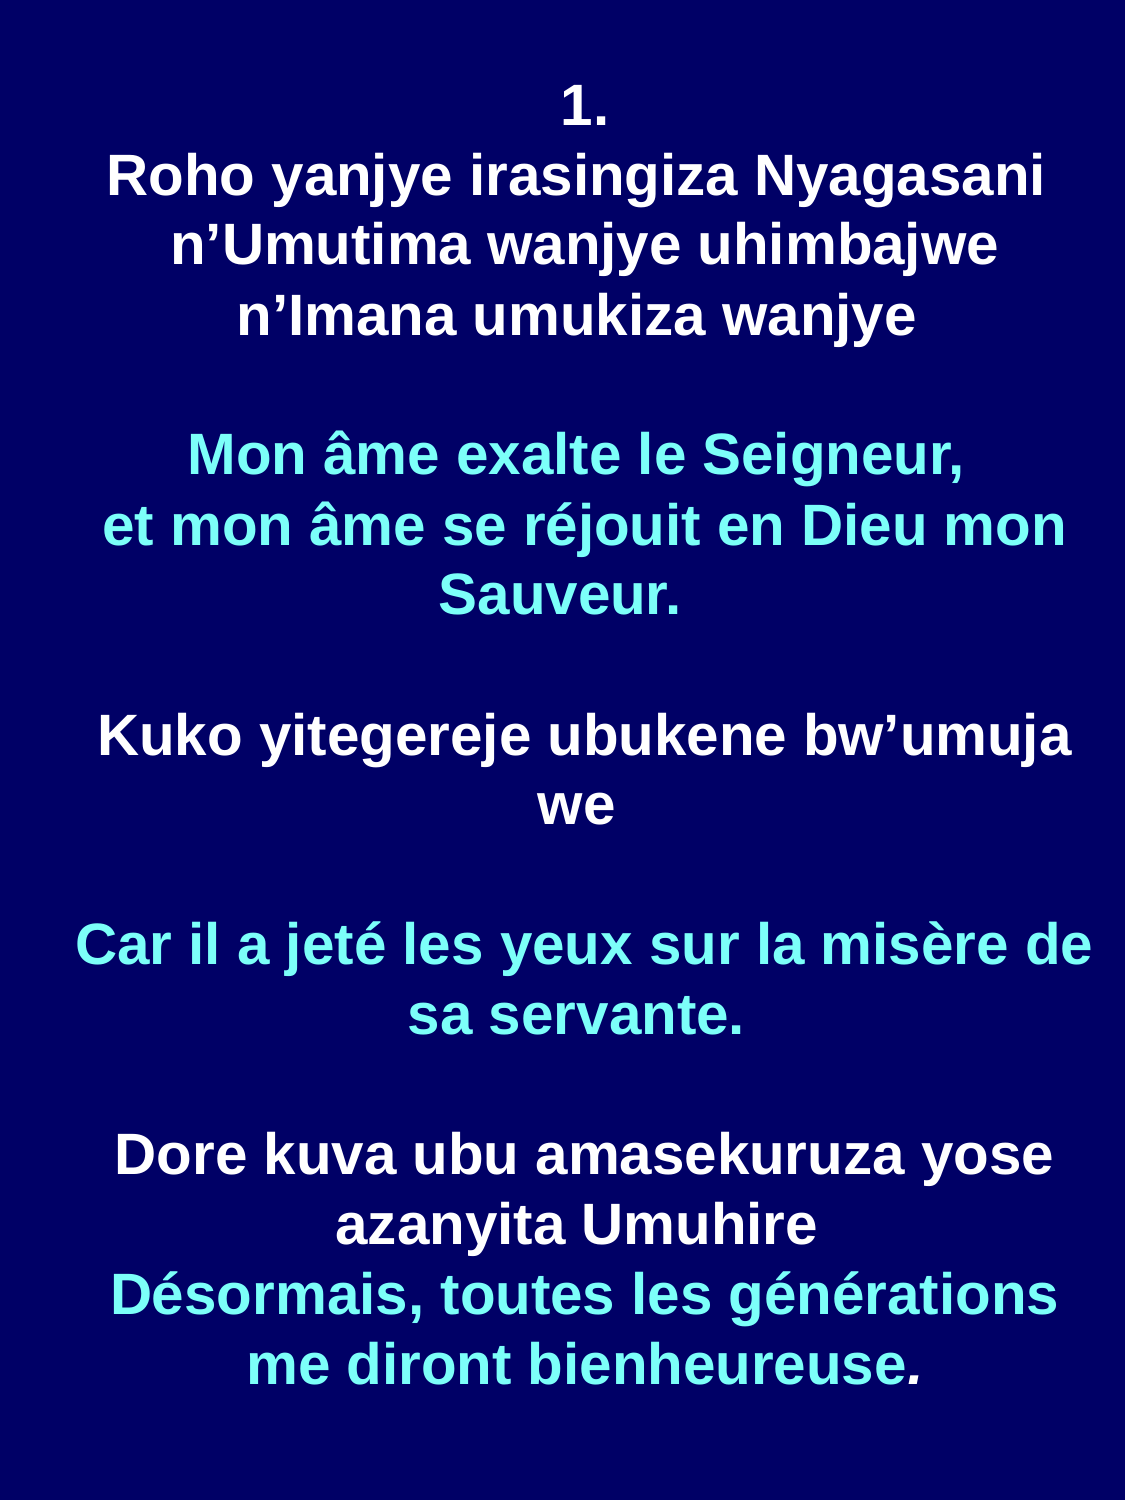

1.
Roho yanjye irasingiza Nyagasani
n’Umutima wanjye uhimbajwe n’Imana umukiza wanjye
Mon âme exalte le Seigneur,
et mon âme se réjouit en Dieu mon Sauveur.
Kuko yitegereje ubukene bw’umuja we
Car il a jeté les yeux sur la misère de sa servante.
Dore kuva ubu amasekuruza yose azanyita Umuhire
Désormais, toutes les générations me diront bienheureuse.